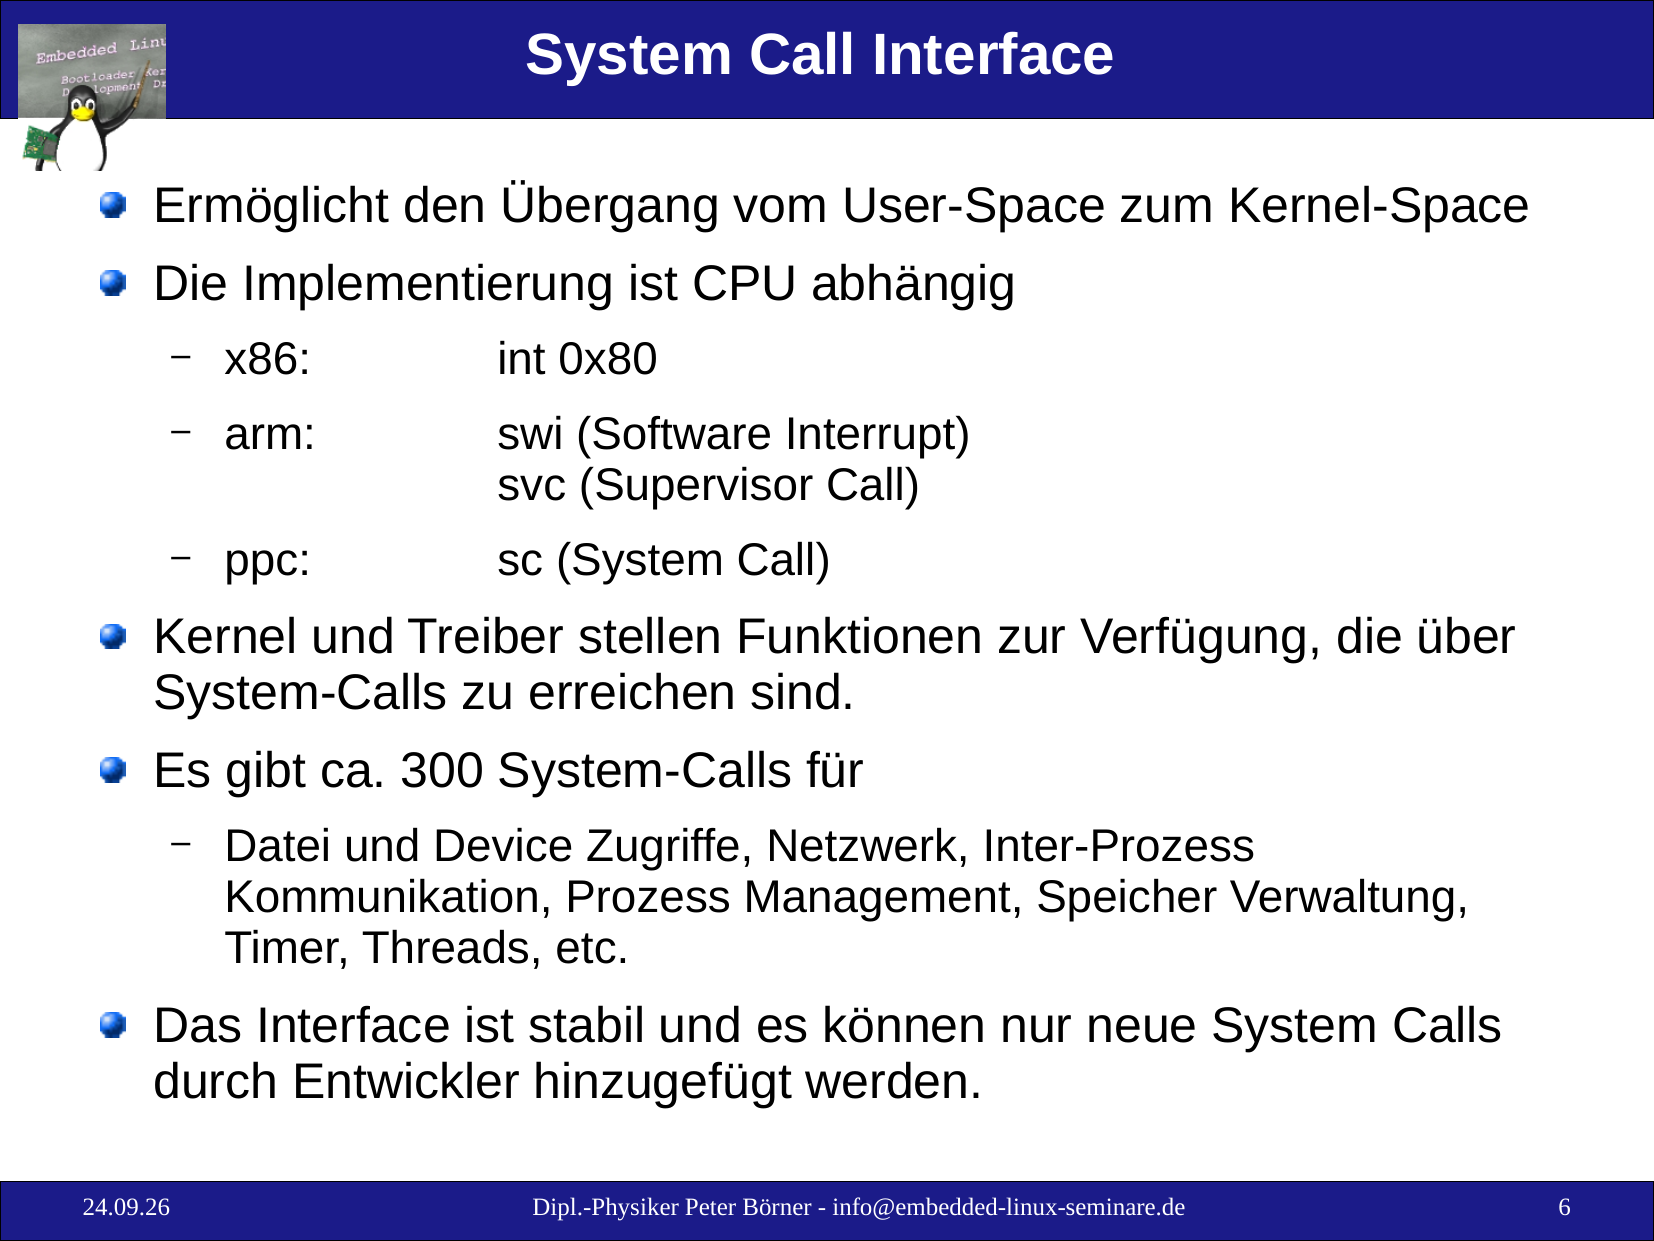

# System Call Interface
Ermöglicht den Übergang vom User-Space zum Kernel-Space
Die Implementierung ist CPU abhängig
x86:	int 0x80
arm:	swi (Software Interrupt)
	svc (Supervisor Call)
ppc:	sc (System Call)
Kernel und Treiber stellen Funktionen zur Verfügung, die über System-Calls zu erreichen sind.
Es gibt ca. 300 System-Calls für
Datei und Device Zugriffe, Netzwerk, Inter-Prozess Kommunikation, Prozess Management, Speicher Verwaltung, Timer, Threads, etc.
Das Interface ist stabil und es können nur neue System Calls durch Entwickler hinzugefügt werden.
 Dipl.-Physiker Peter Börner - info@embedded-linux-seminare.de
6